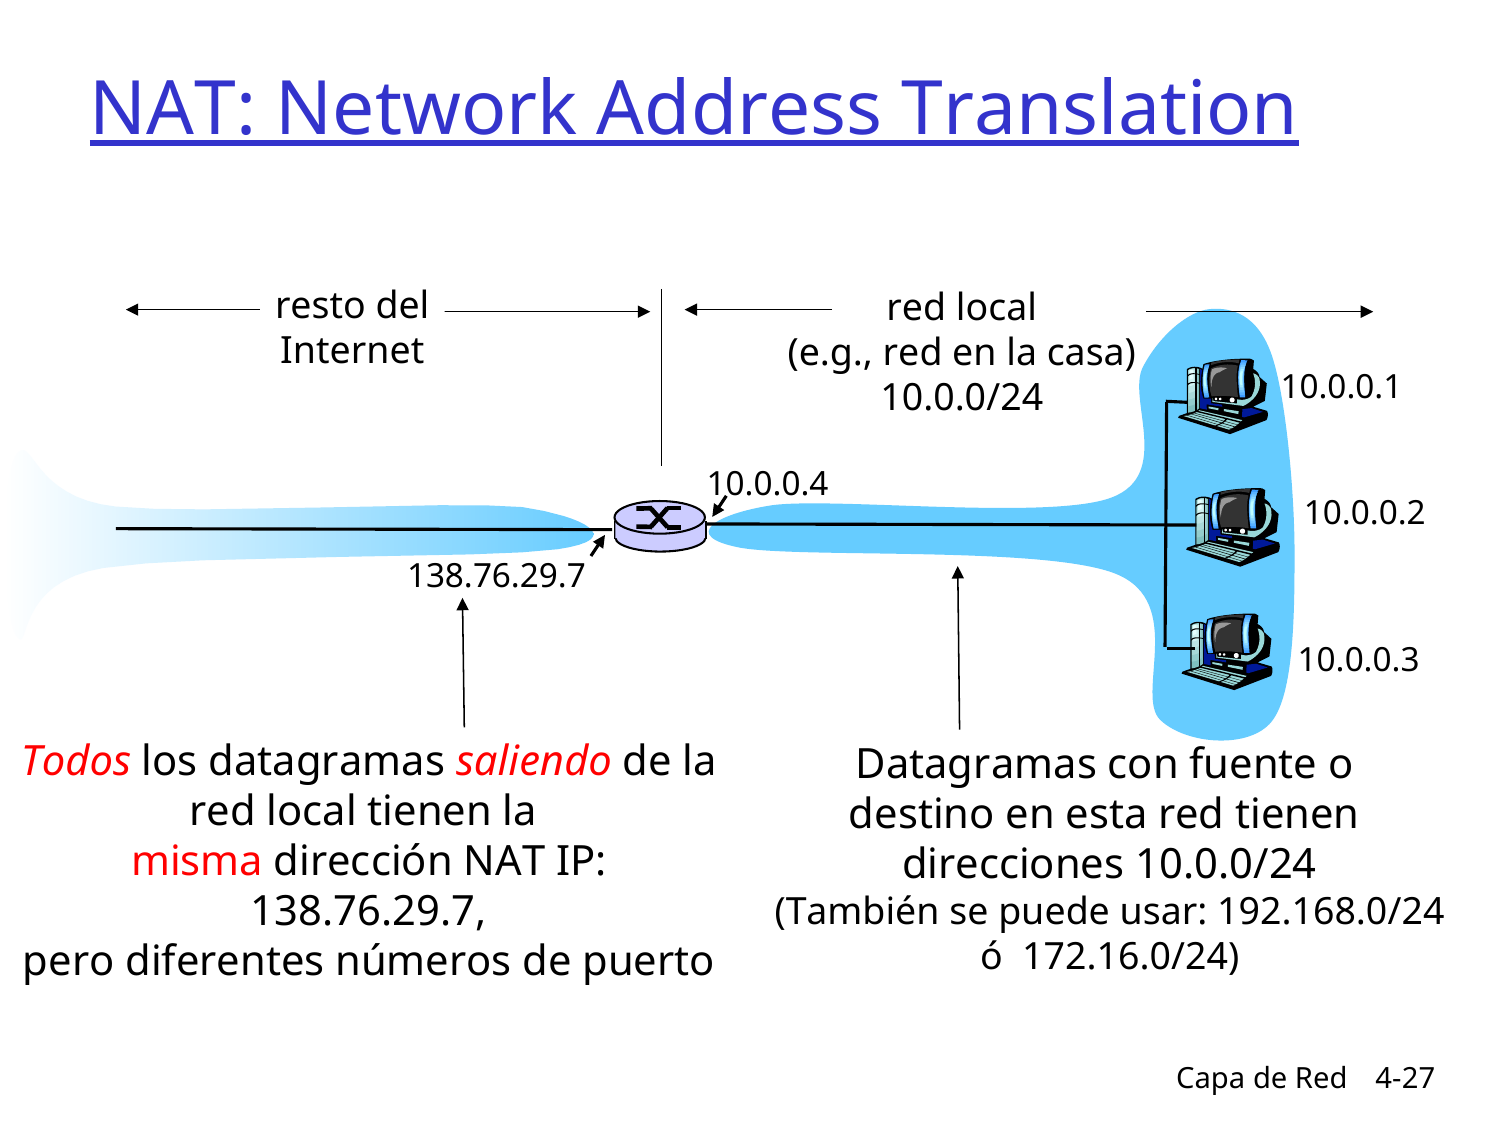

# NAT: Network Address Translation
resto del
Internet
red local
(e.g., red en la casa)
10.0.0/24
10.0.0.1
10.0.0.4
10.0.0.2
138.76.29.7
10.0.0.3
Todos los datagramas saliendo de la red local tienen la
misma dirección NAT IP: 138.76.29.7,
pero diferentes números de puerto
Datagramas con fuente o
destino en esta red tienen
direcciones 10.0.0/24
(También se puede usar: 192.168.0/24
ó 172.16.0/24)
27